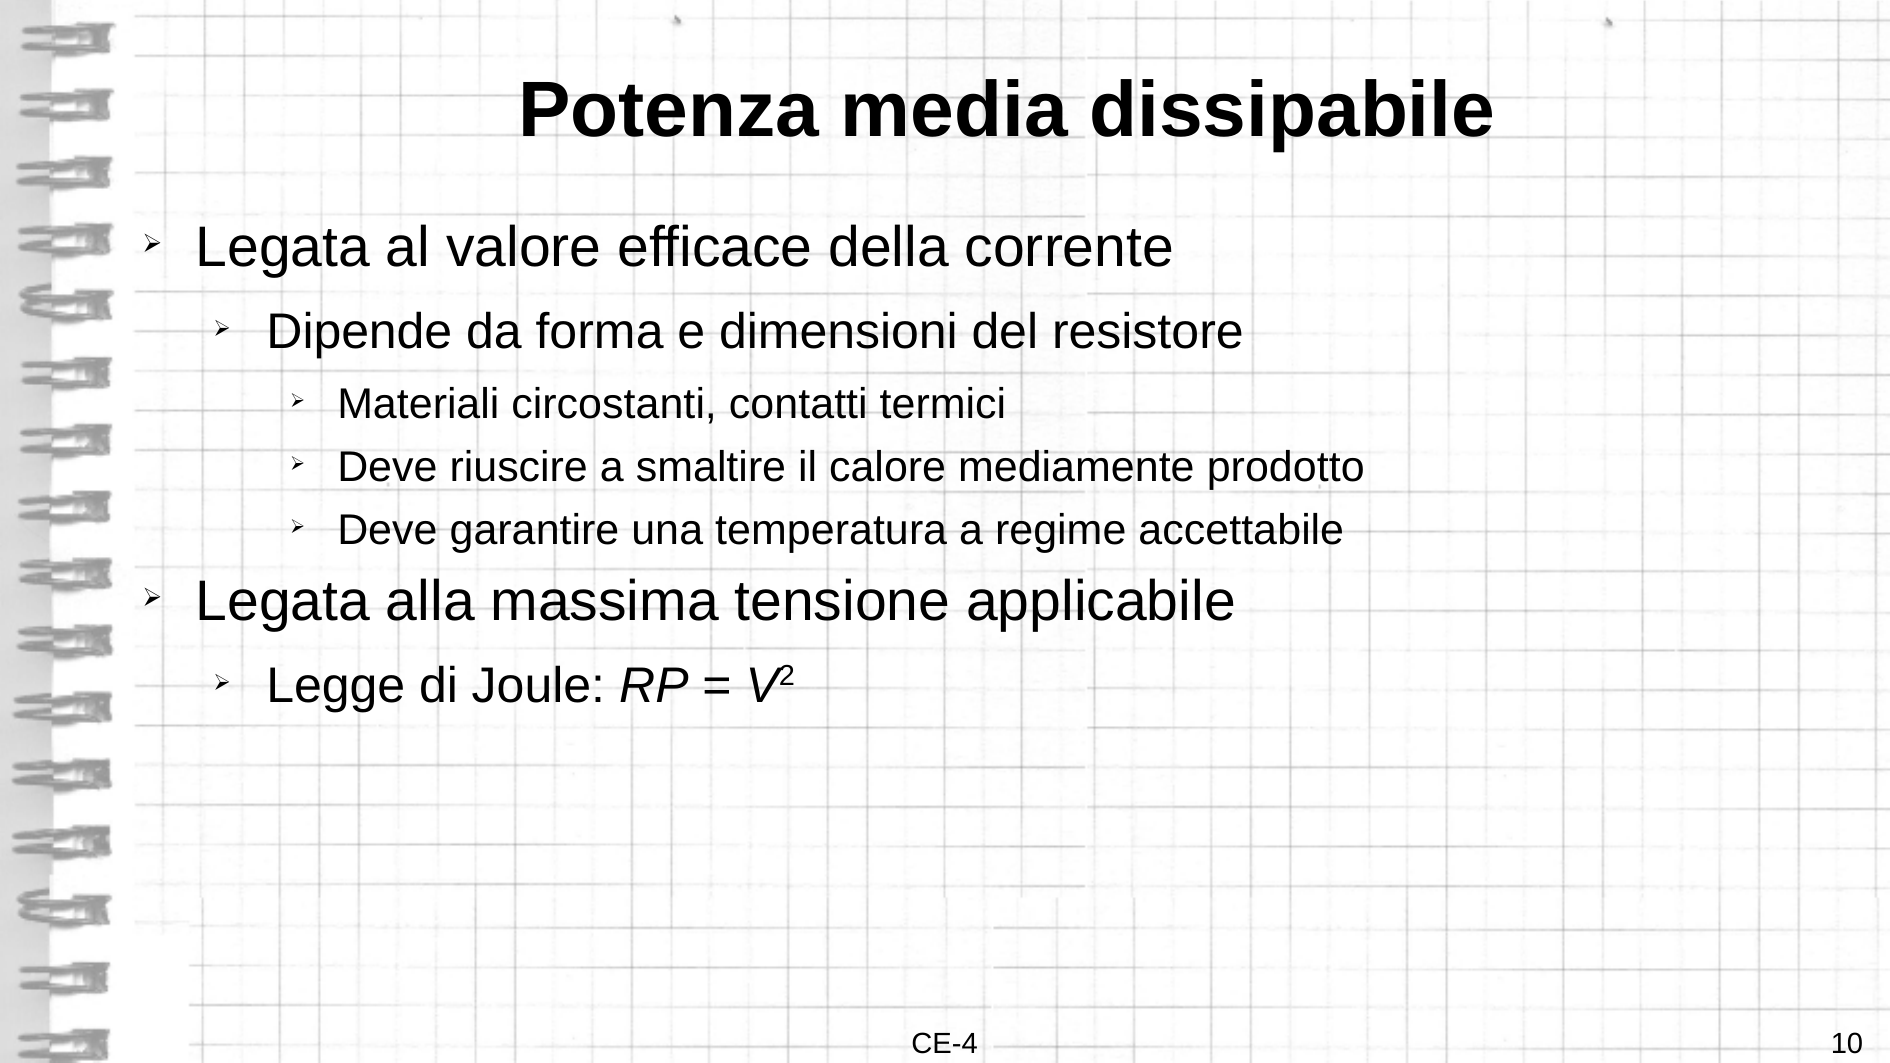

# Potenza media dissipabile
Legata al valore efficace della corrente
Dipende da forma e dimensioni del resistore
Materiali circostanti, contatti termici
Deve riuscire a smaltire il calore mediamente prodotto
Deve garantire una temperatura a regime accettabile
Legata alla massima tensione applicabile
Legge di Joule: RP = V2
CE-4
10